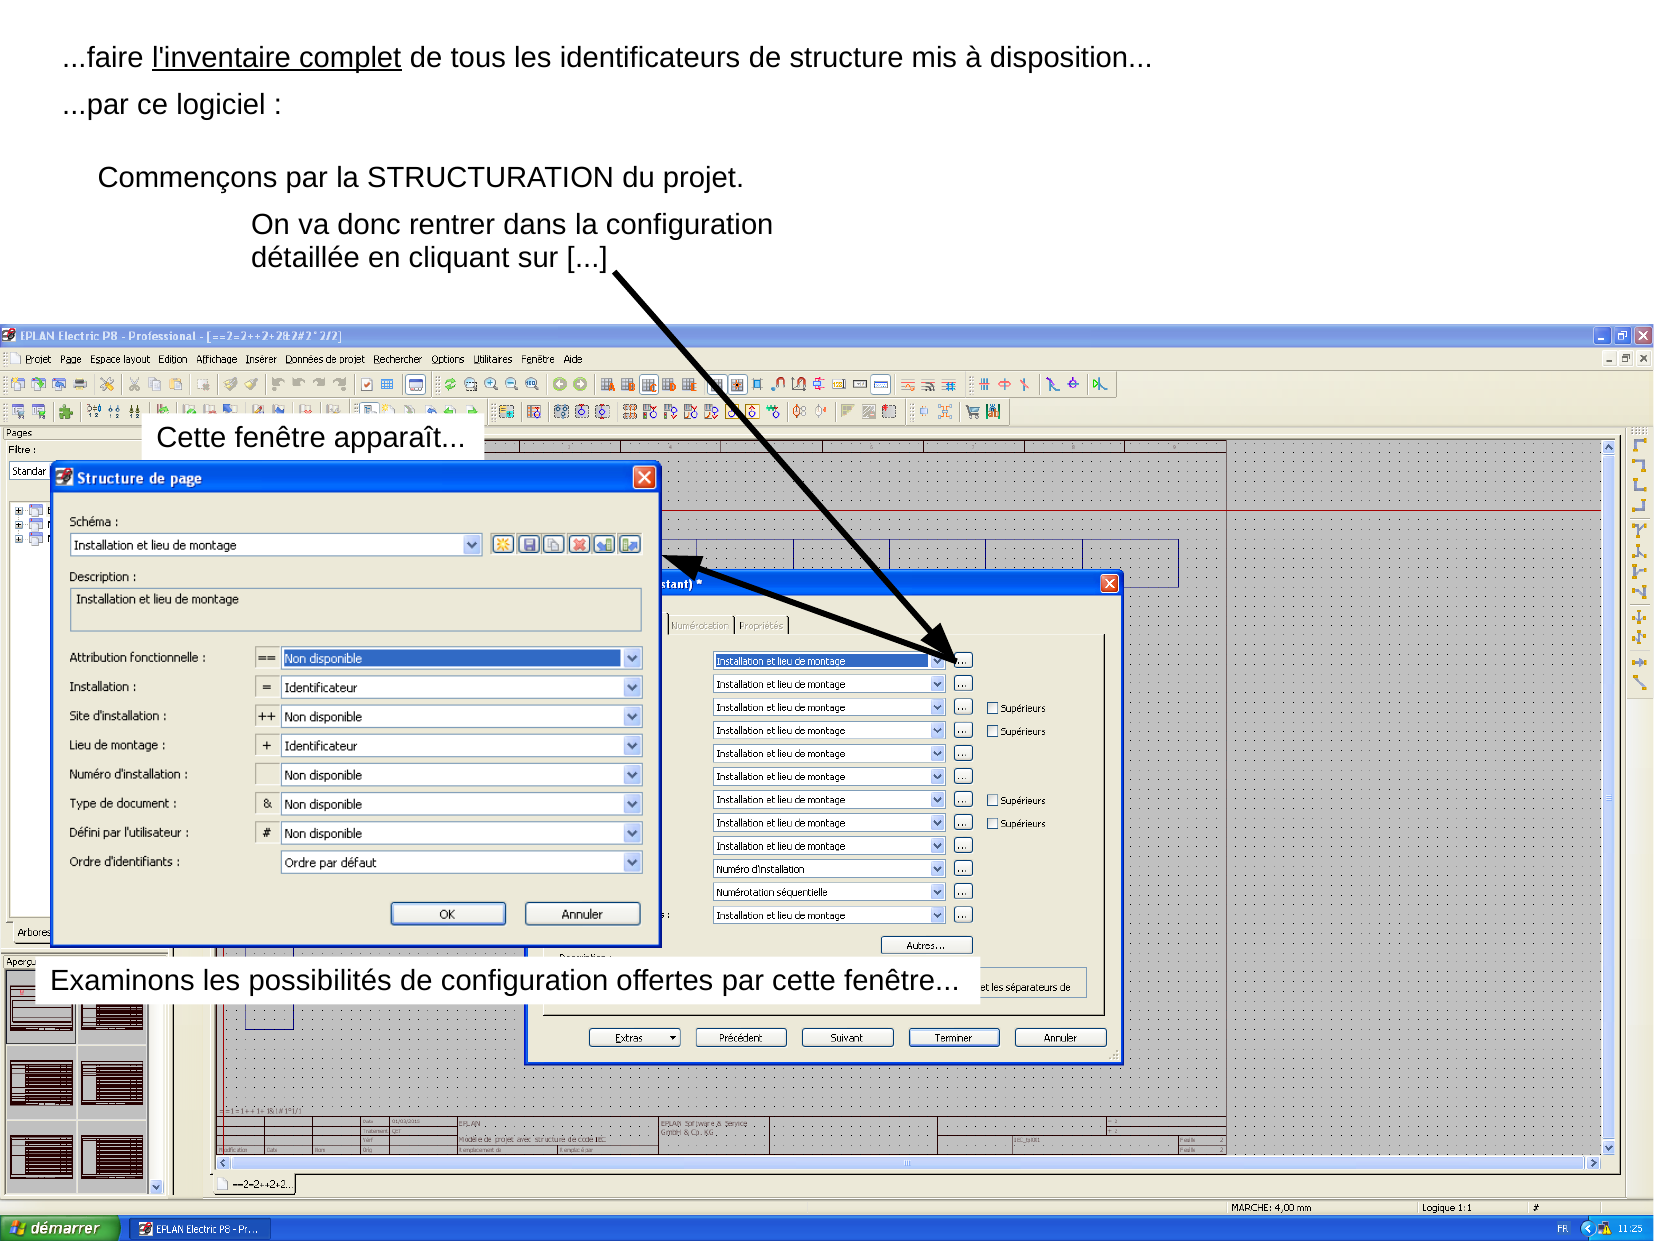

...faire l'inventaire complet de tous les identificateurs de structure mis à disposition...
...par ce logiciel :
Commençons par la STRUCTURATION du projet.
On va donc rentrer dans la configuration détaillée en cliquant sur [...]
Cette fenêtre apparaît...
Examinons les possibilités de configuration offertes par cette fenêtre...